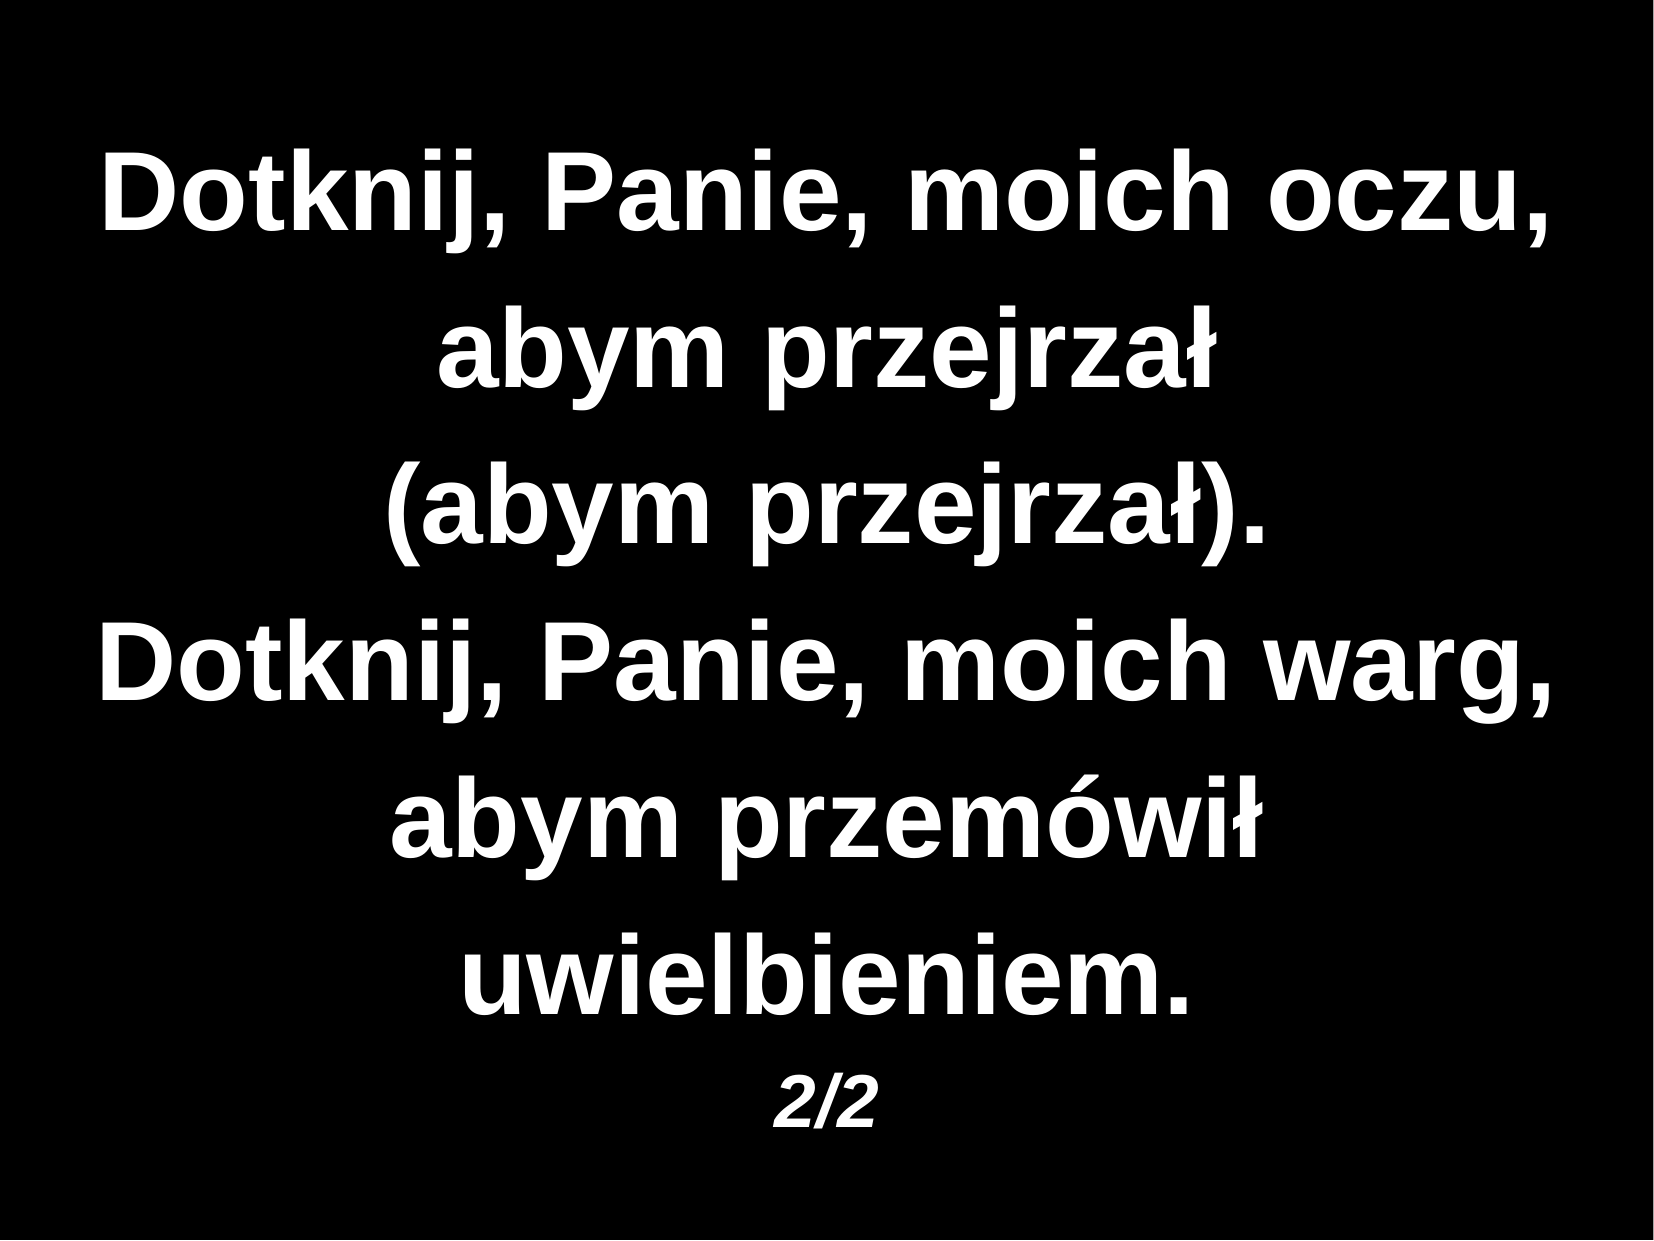

# Dotknij, Panie, moich oczu,
abym przejrzał
(abym przejrzał).
Dotknij, Panie, moich warg,
abym przemówił
uwielbieniem.
2/2